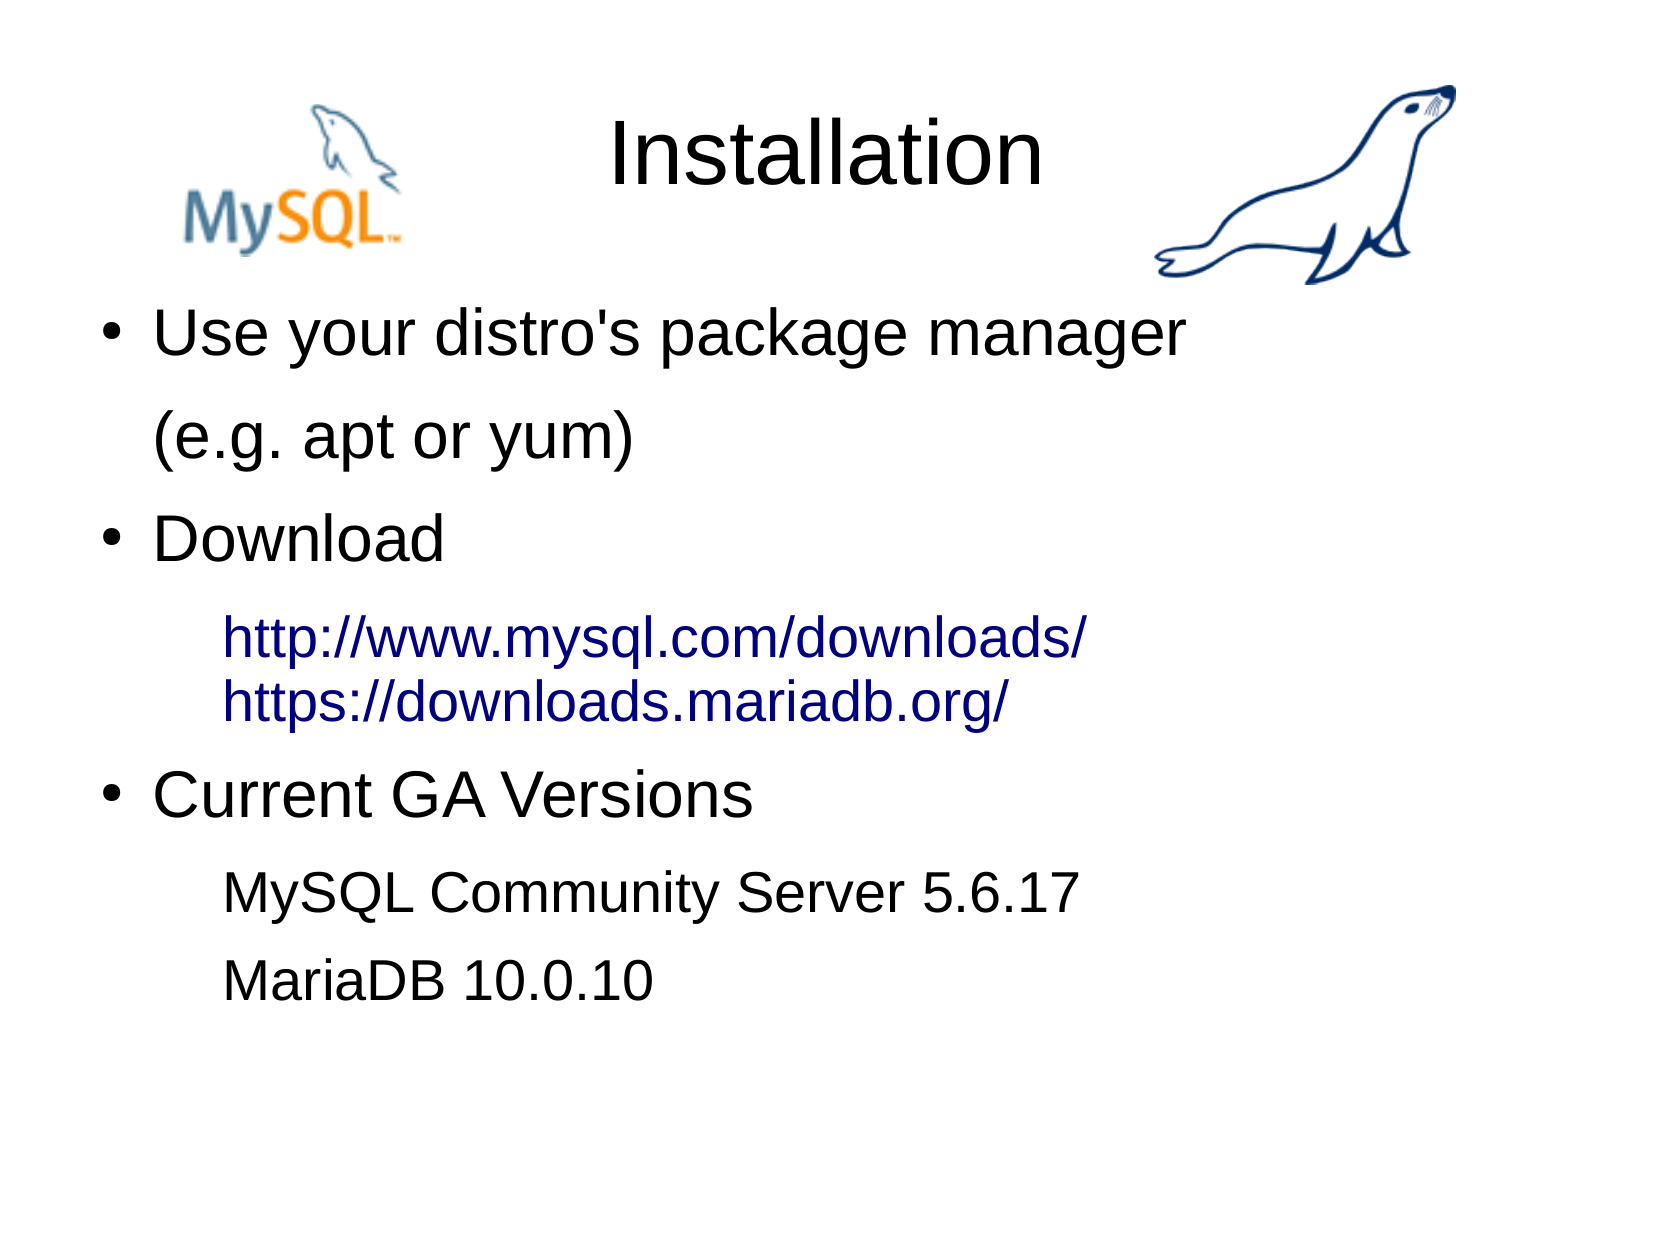

# Installation
Use your distro's package manager
(e.g. apt or yum)
Download
http://www.mysql.com/downloads/https://downloads.mariadb.org/
Current GA Versions
MySQL Community Server 5.6.17
MariaDB 10.0.10